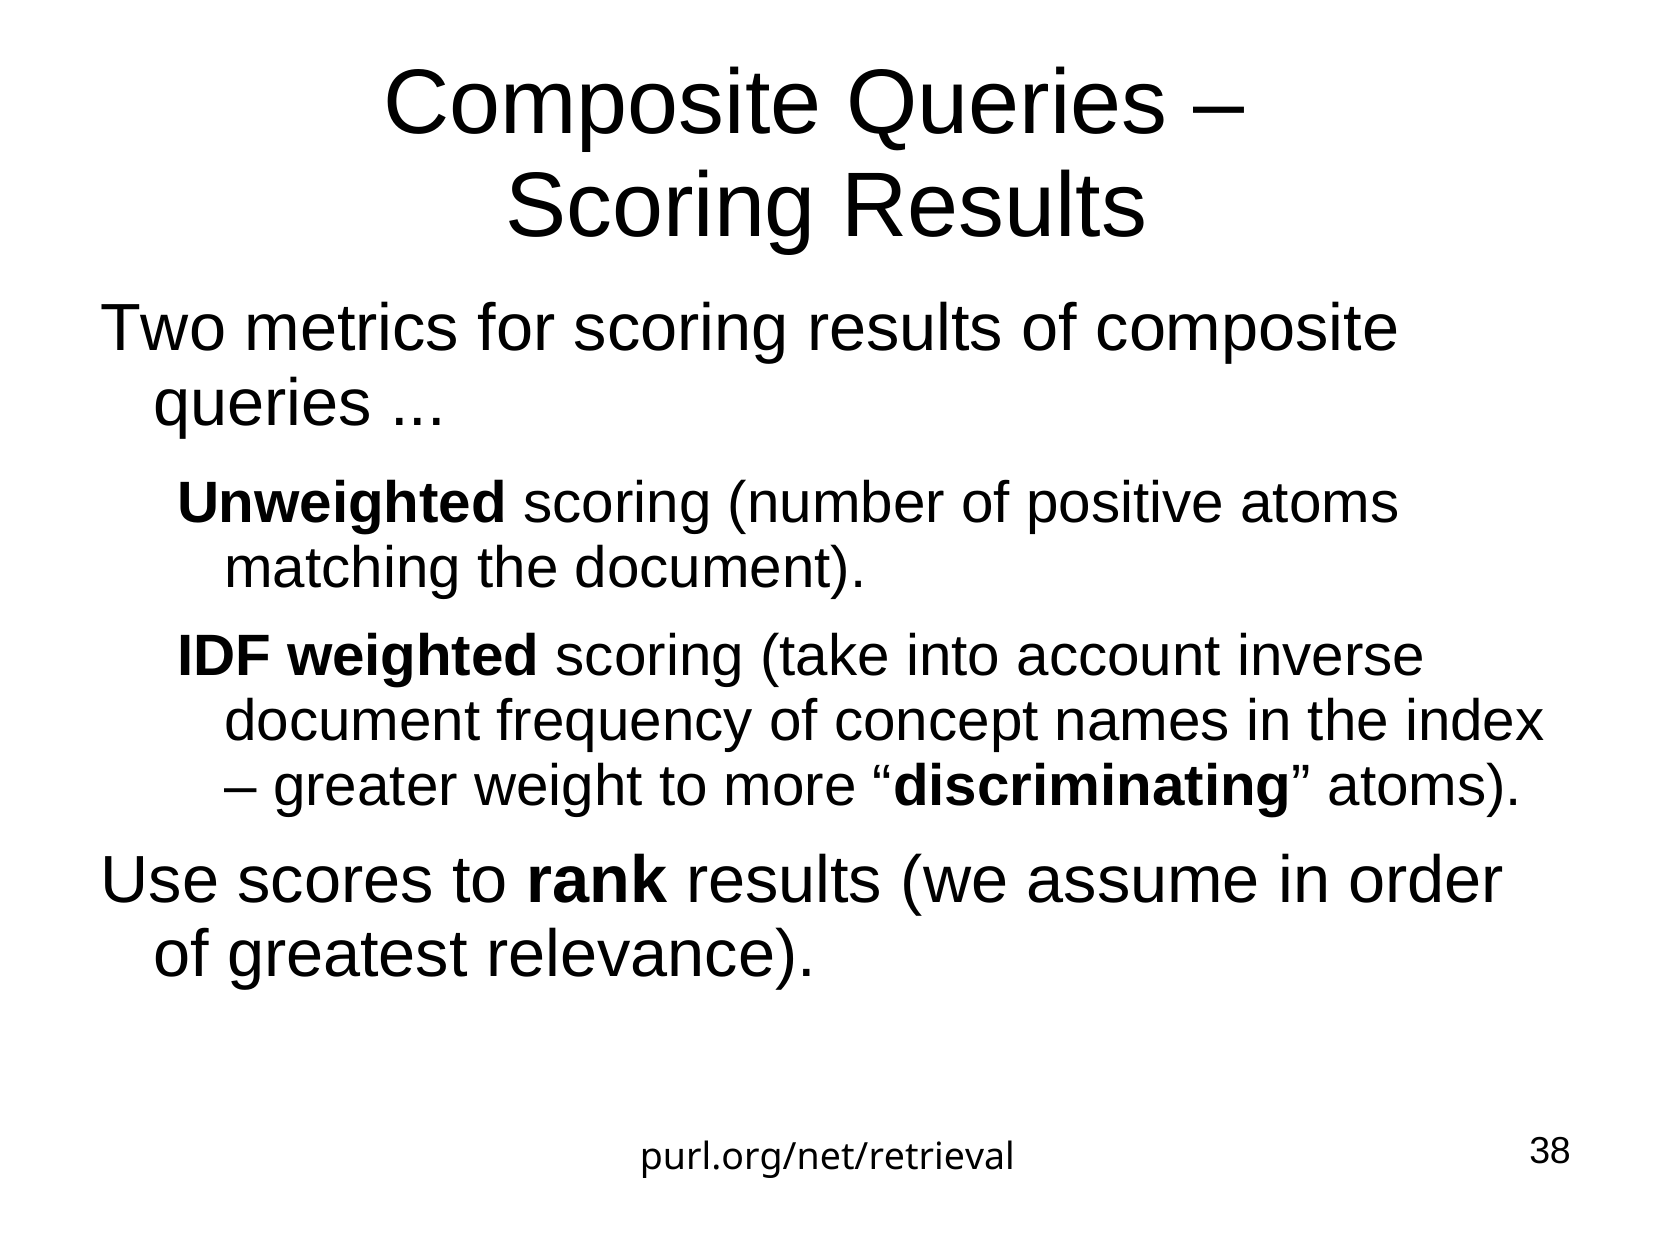

# Composite Queries – Scoring Results
Two metrics for scoring results of composite queries ...
Unweighted scoring (number of positive atoms matching the document).
IDF weighted scoring (take into account inverse document frequency of concept names in the index – greater weight to more “discriminating” atoms).
Use scores to rank results (we assume in order of greatest relevance).
purl.org/net/retrieval
38